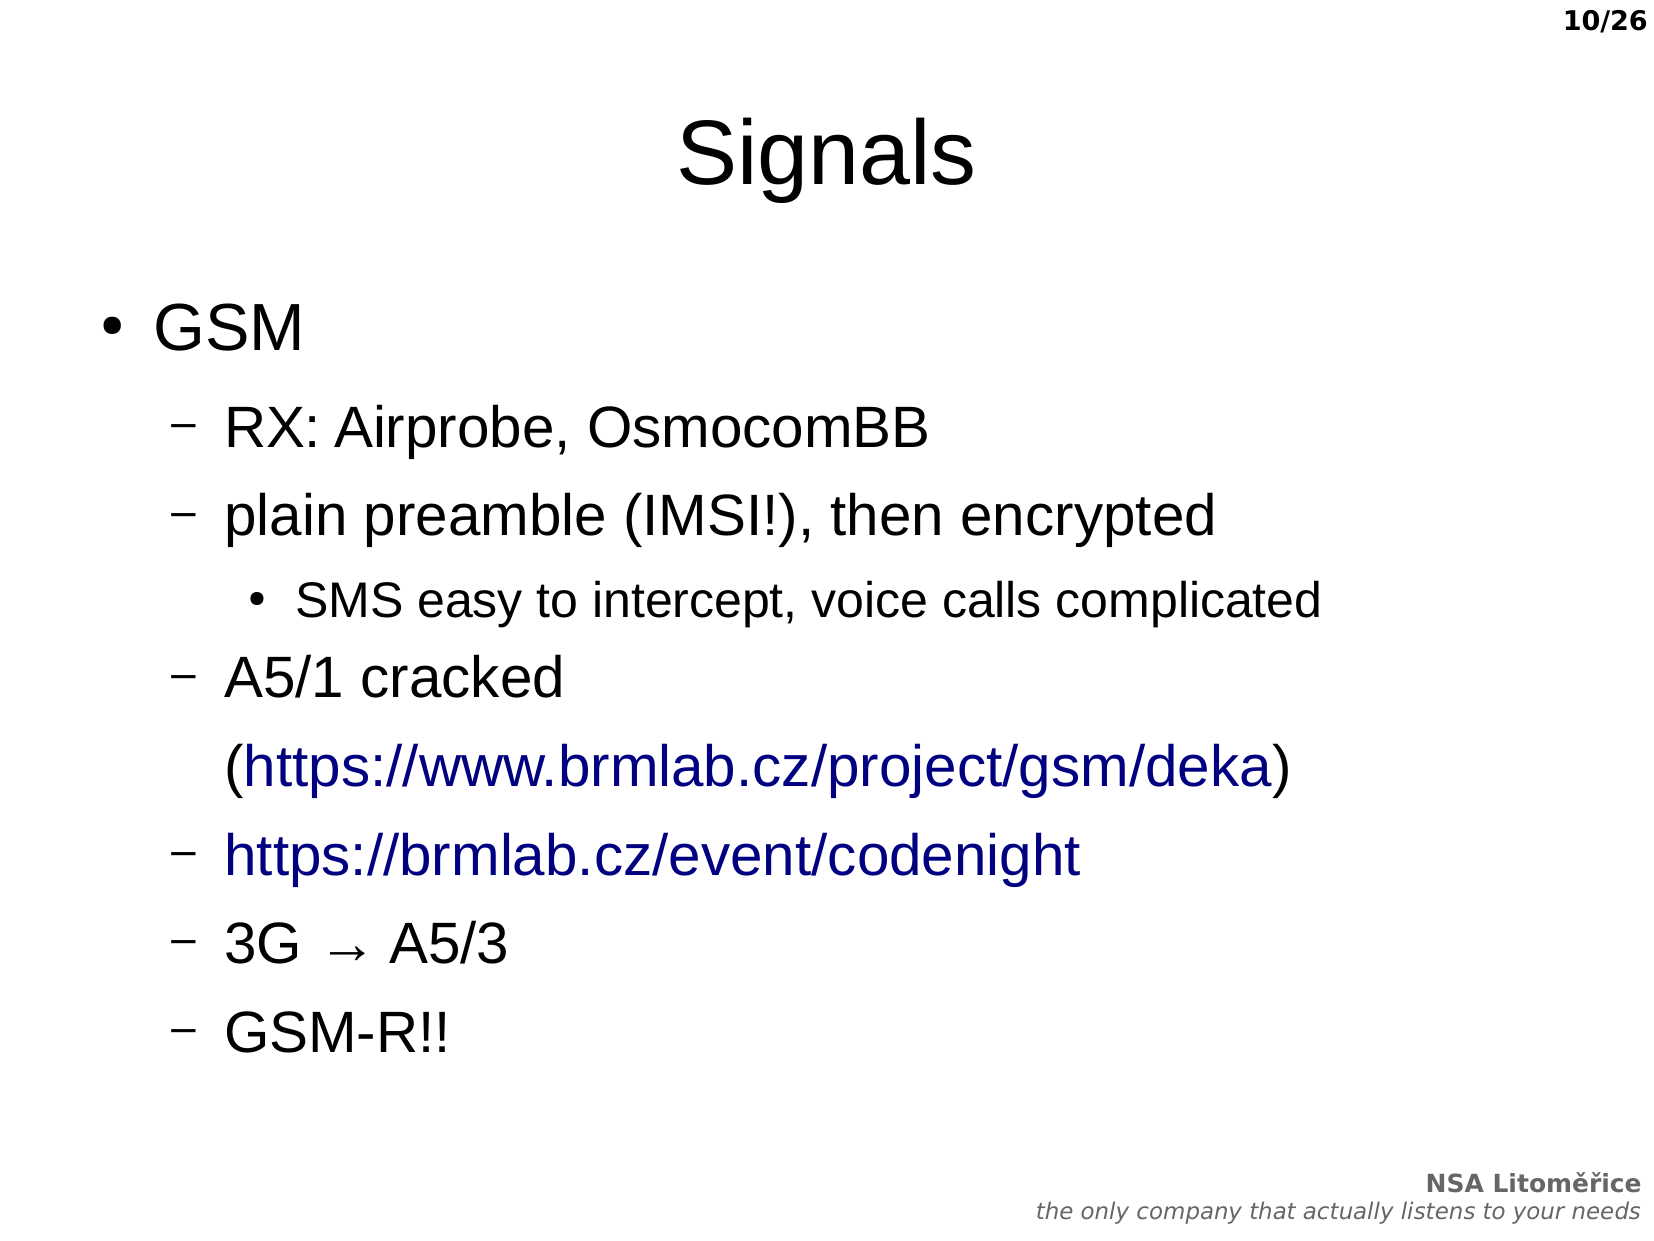

aaa
# Signals
GSM
RX: Airprobe, OsmocomBB
plain preamble (IMSI!), then encrypted
SMS easy to intercept, voice calls complicated
A5/1 cracked
(https://www.brmlab.cz/project/gsm/deka)
https://brmlab.cz/event/codenight
3G → A5/3
GSM-R!!
10